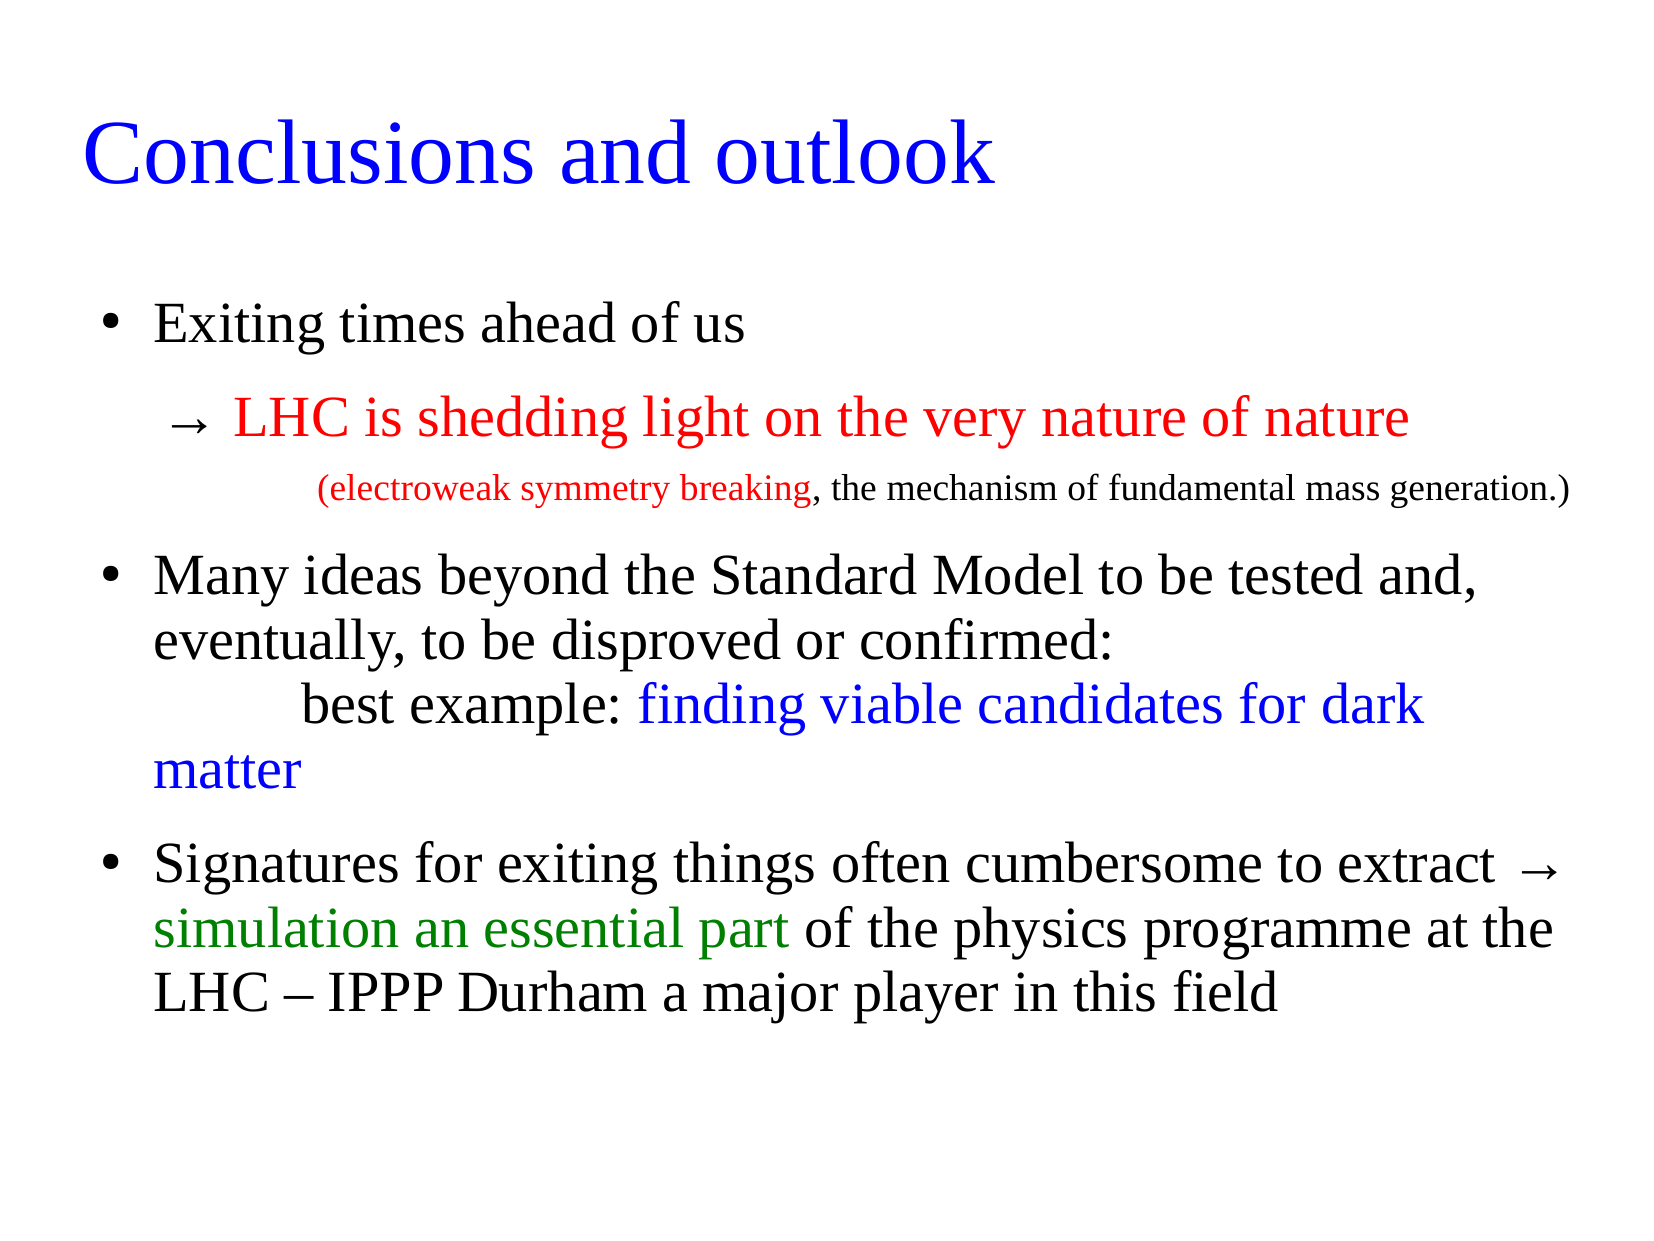

# Conclusions and outlook
Exiting times ahead of us
→ LHC is shedding light on the very nature of nature (electroweak symmetry breaking, the mechanism of fundamental mass generation.)
Many ideas beyond the Standard Model to be tested and, eventually, to be disproved or confirmed:								best example: finding viable candidates for dark matter
Signatures for exiting things often cumbersome to extract → simulation an essential part of the physics programme at the LHC – IPPP Durham a major player in this field